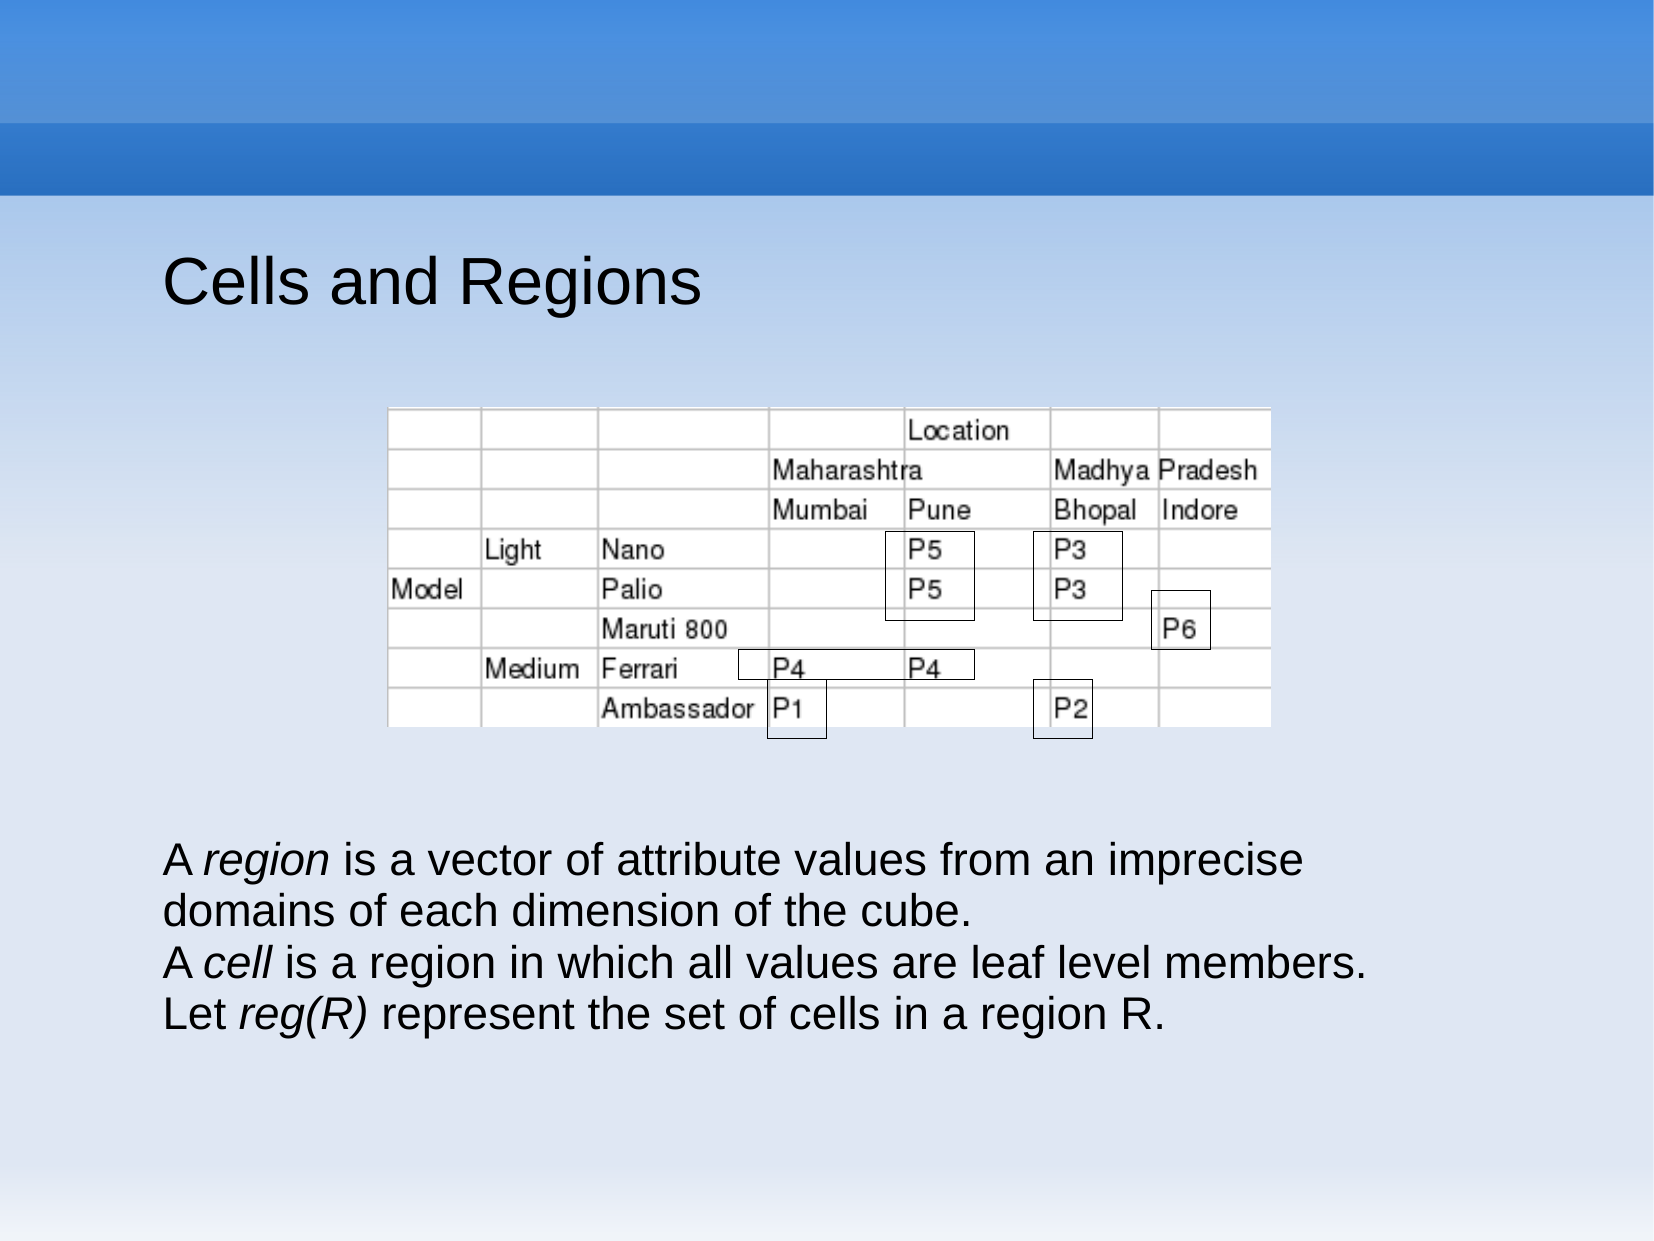

Cells and Regions
A region is a vector of attribute values from an imprecise domains of each dimension of the cube.
A cell is a region in which all values are leaf level members.
Let reg(R) represent the set of cells in a region R.